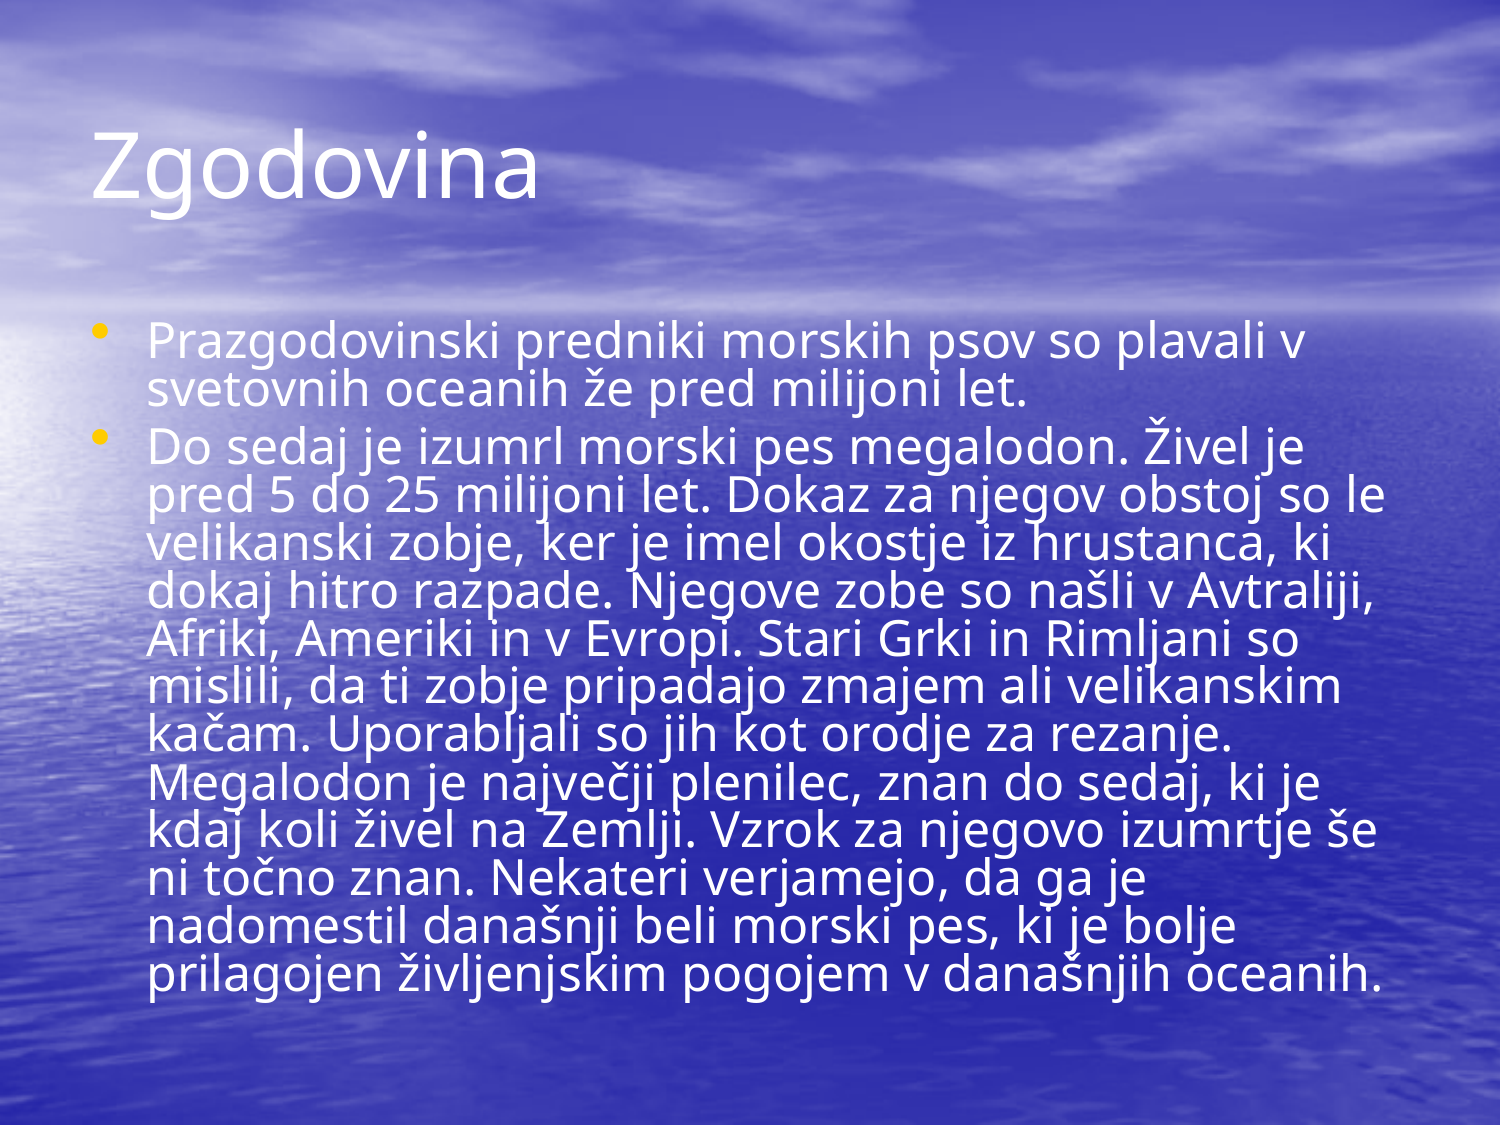

# Zgodovina
Prazgodovinski predniki morskih psov so plavali v svetovnih oceanih že pred milijoni let.
Do sedaj je izumrl morski pes megalodon. Živel je pred 5 do 25 milijoni let. Dokaz za njegov obstoj so le velikanski zobje, ker je imel okostje iz hrustanca, ki dokaj hitro razpade. Njegove zobe so našli v Avtraliji, Afriki, Ameriki in v Evropi. Stari Grki in Rimljani so mislili, da ti zobje pripadajo zmajem ali velikanskim kačam. Uporabljali so jih kot orodje za rezanje. Megalodon je največji plenilec, znan do sedaj, ki je kdaj koli živel na Zemlji. Vzrok za njegovo izumrtje še ni točno znan. Nekateri verjamejo, da ga je nadomestil današnji beli morski pes, ki je bolje prilagojen življenjskim pogojem v današnjih oceanih.